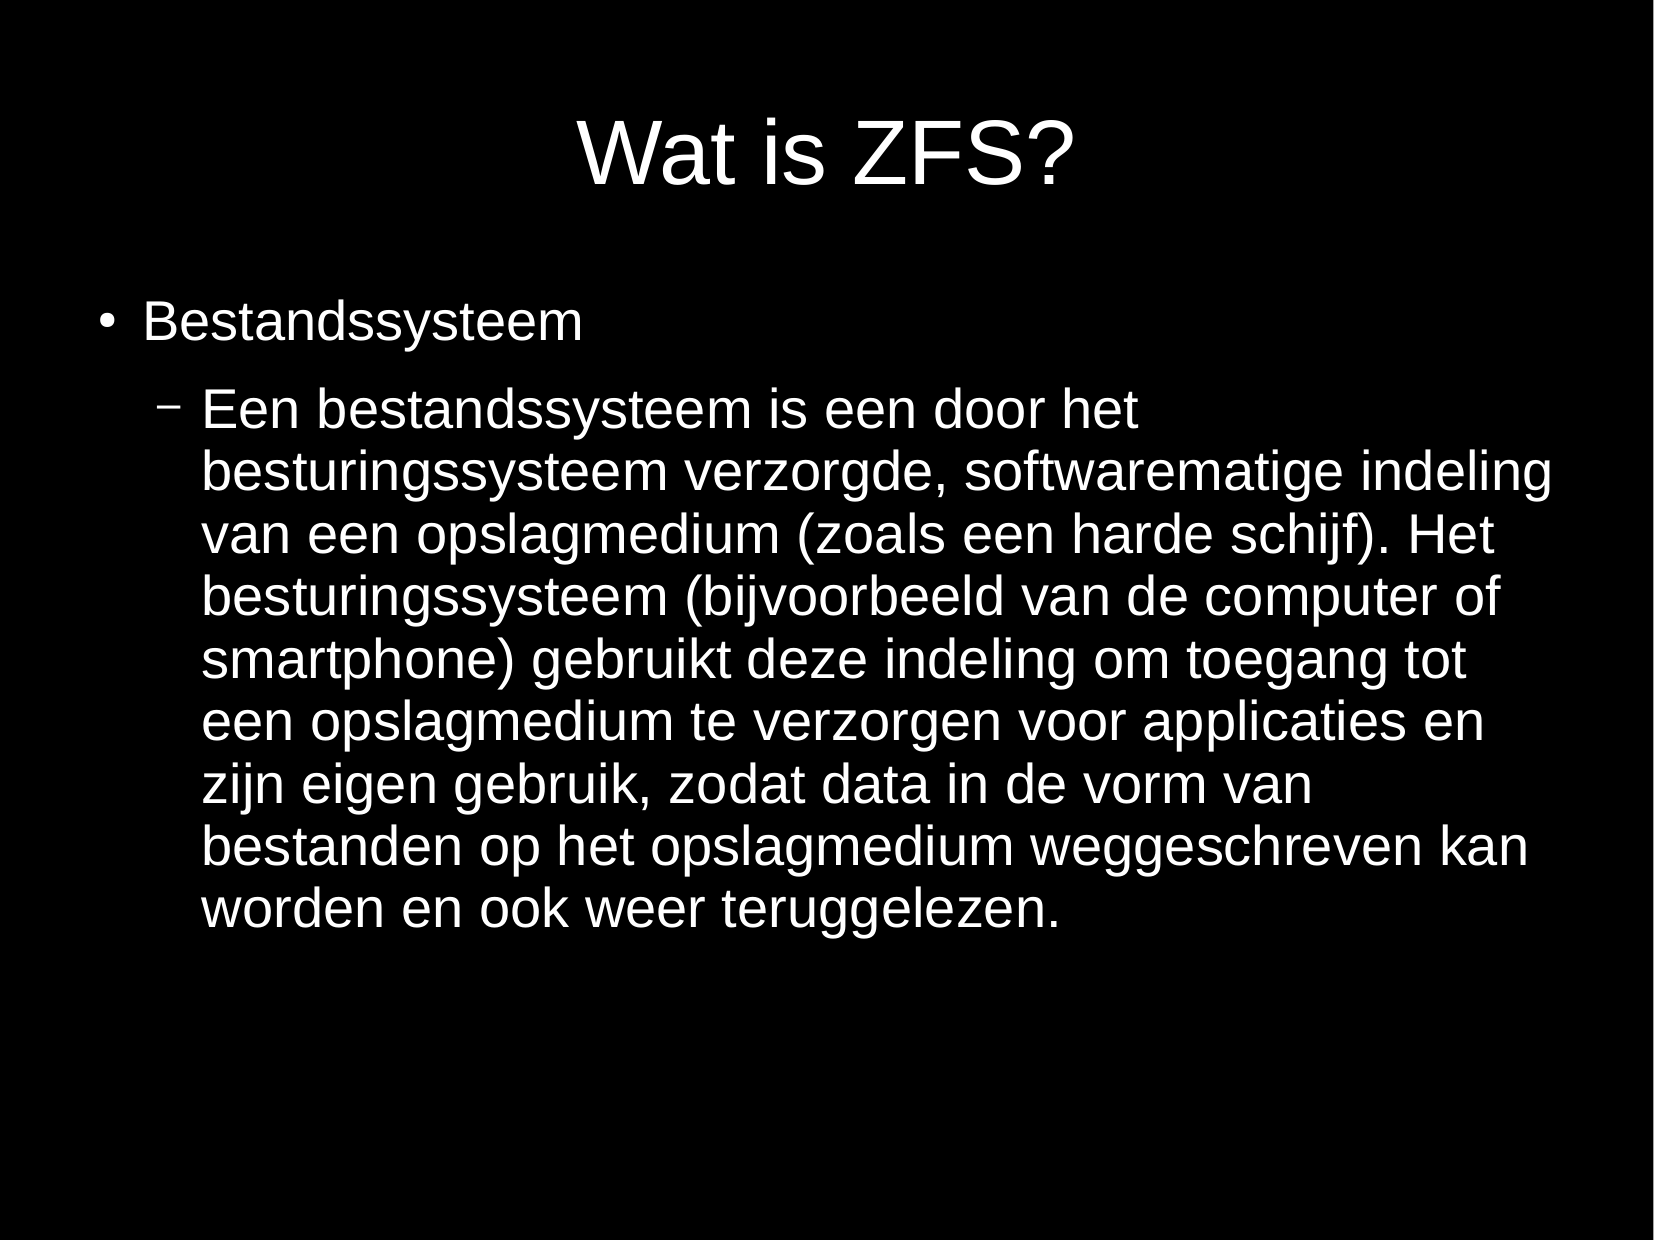

# Wat is ZFS?
Bestandssysteem
Een bestandssysteem is een door het besturingssysteem verzorgde, softwarematige indeling van een opslagmedium (zoals een harde schijf). Het besturingssysteem (bijvoorbeeld van de computer of smartphone) gebruikt deze indeling om toegang tot een opslagmedium te verzorgen voor applicaties en zijn eigen gebruik, zodat data in de vorm van bestanden op het opslagmedium weggeschreven kan worden en ook weer teruggelezen.